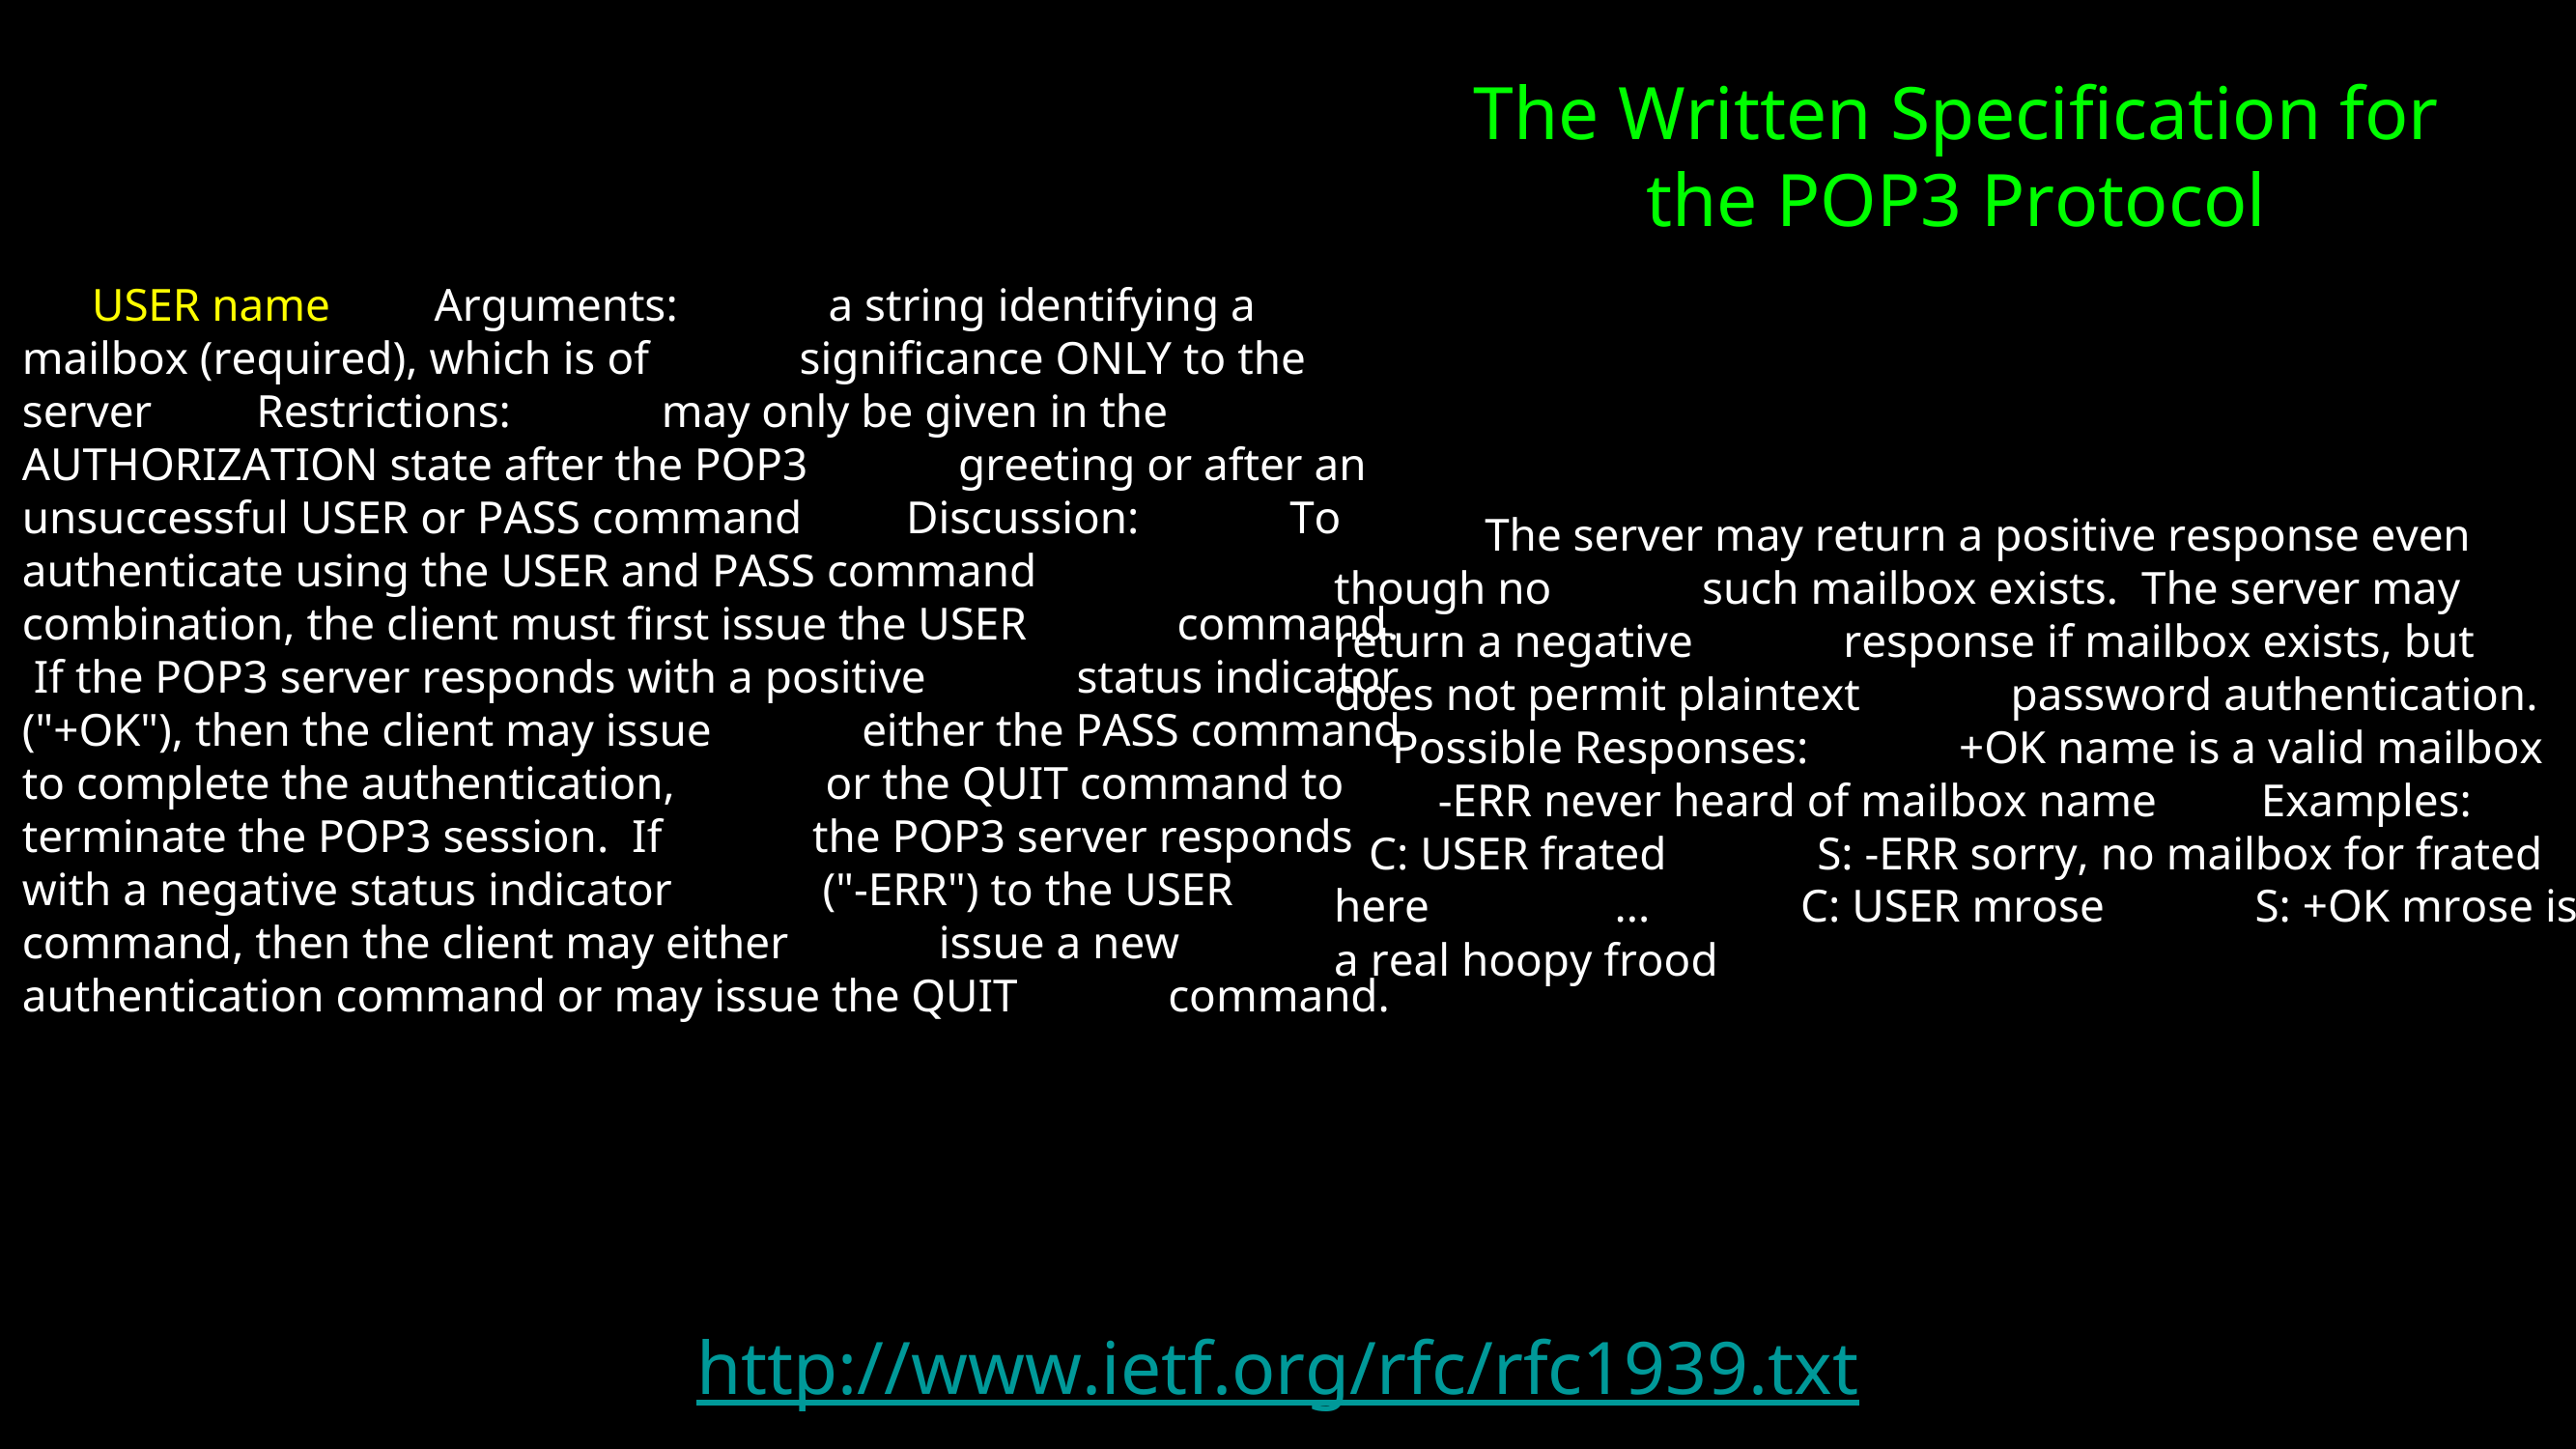

The Written Specification for the POP3 Protocol
 USER name Arguments: a string identifying a mailbox (required), which is of significance ONLY to the server Restrictions: may only be given in the AUTHORIZATION state after the POP3 greeting or after an unsuccessful USER or PASS command Discussion: To authenticate using the USER and PASS command combination, the client must first issue the USER command. If the POP3 server responds with a positive status indicator ("+OK"), then the client may issue either the PASS command to complete the authentication, or the QUIT command to terminate the POP3 session. If the POP3 server responds with a negative status indicator ("-ERR") to the USER command, then the client may either issue a new authentication command or may issue the QUIT command.
 The server may return a positive response even though no such mailbox exists. The server may return a negative response if mailbox exists, but does not permit plaintext password authentication. Possible Responses: +OK name is a valid mailbox -ERR never heard of mailbox name Examples: C: USER frated S: -ERR sorry, no mailbox for frated here ... C: USER mrose S: +OK mrose is a real hoopy frood
http://www.ietf.org/rfc/rfc1939.txt